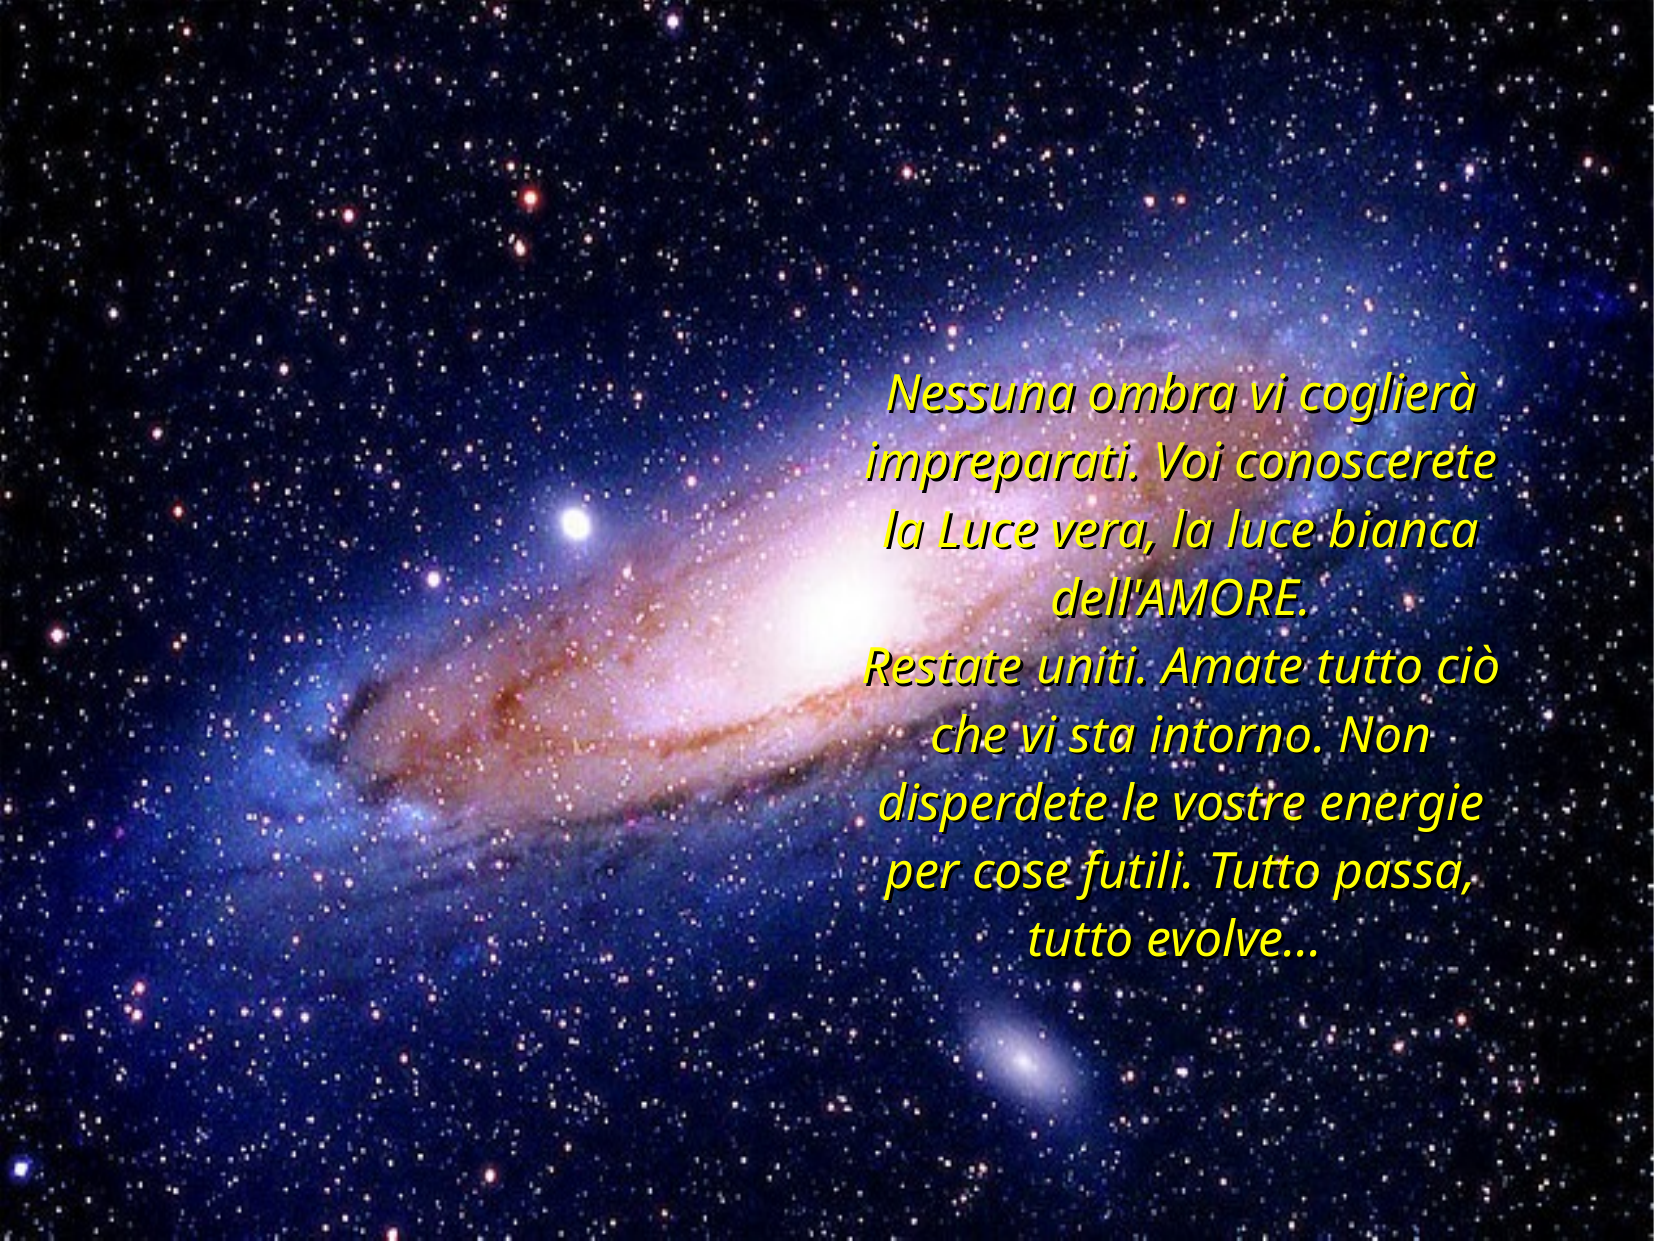

# Nessuna ombra vi coglierà impreparati. Voi conoscerete la Luce vera, la luce bianca dell'AMORE. Restate uniti. Amate tutto ciò che vi sta intorno. Non disperdete le vostre energie per cose futili. Tutto passa, tutto evolve...